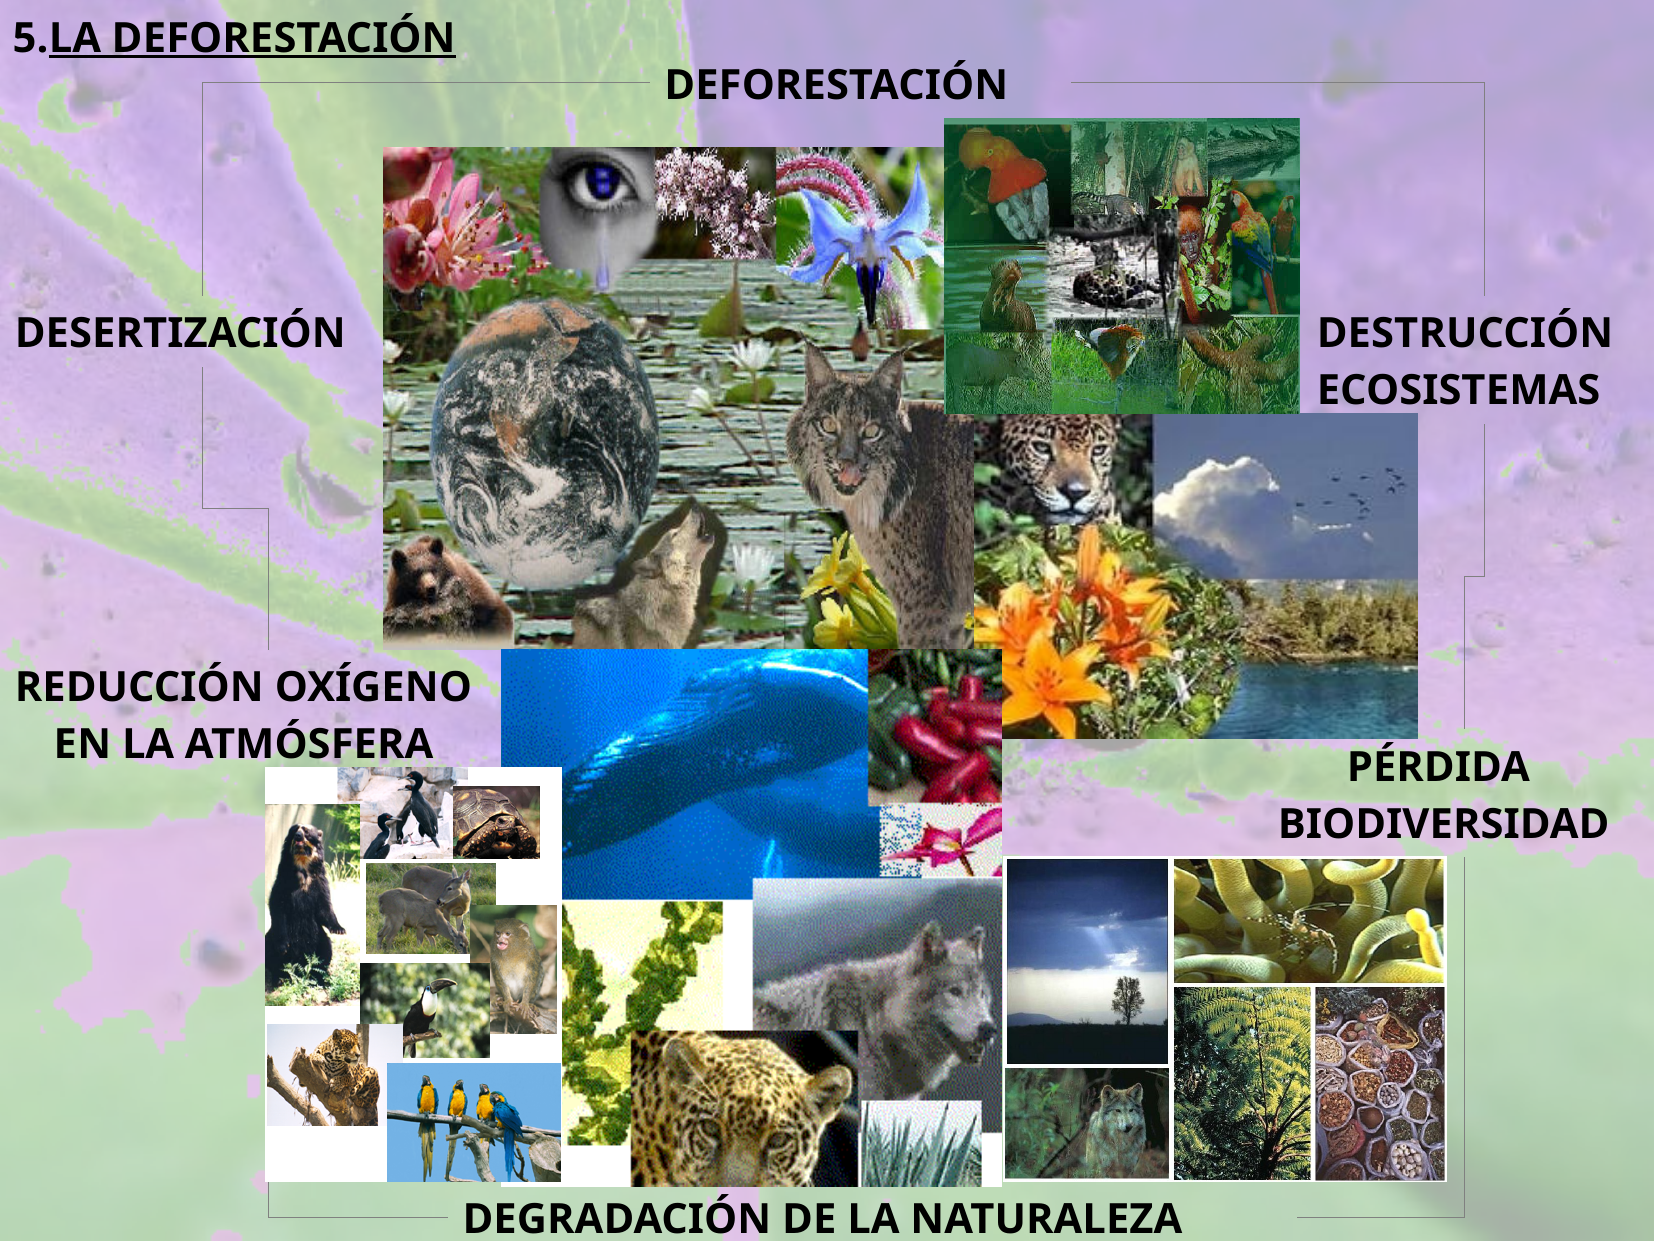

5.LA DEFORESTACIÓN
DEFORESTACIÓN
DESERTIZACIÓN
DESTRUCCIÓN
ECOSISTEMAS
REDUCCIÓN OXÍGENO
EN LA ATMÓSFERA
PÉRDIDA
BIODIVERSIDAD
DEGRADACIÓN DE LA NATURALEZA